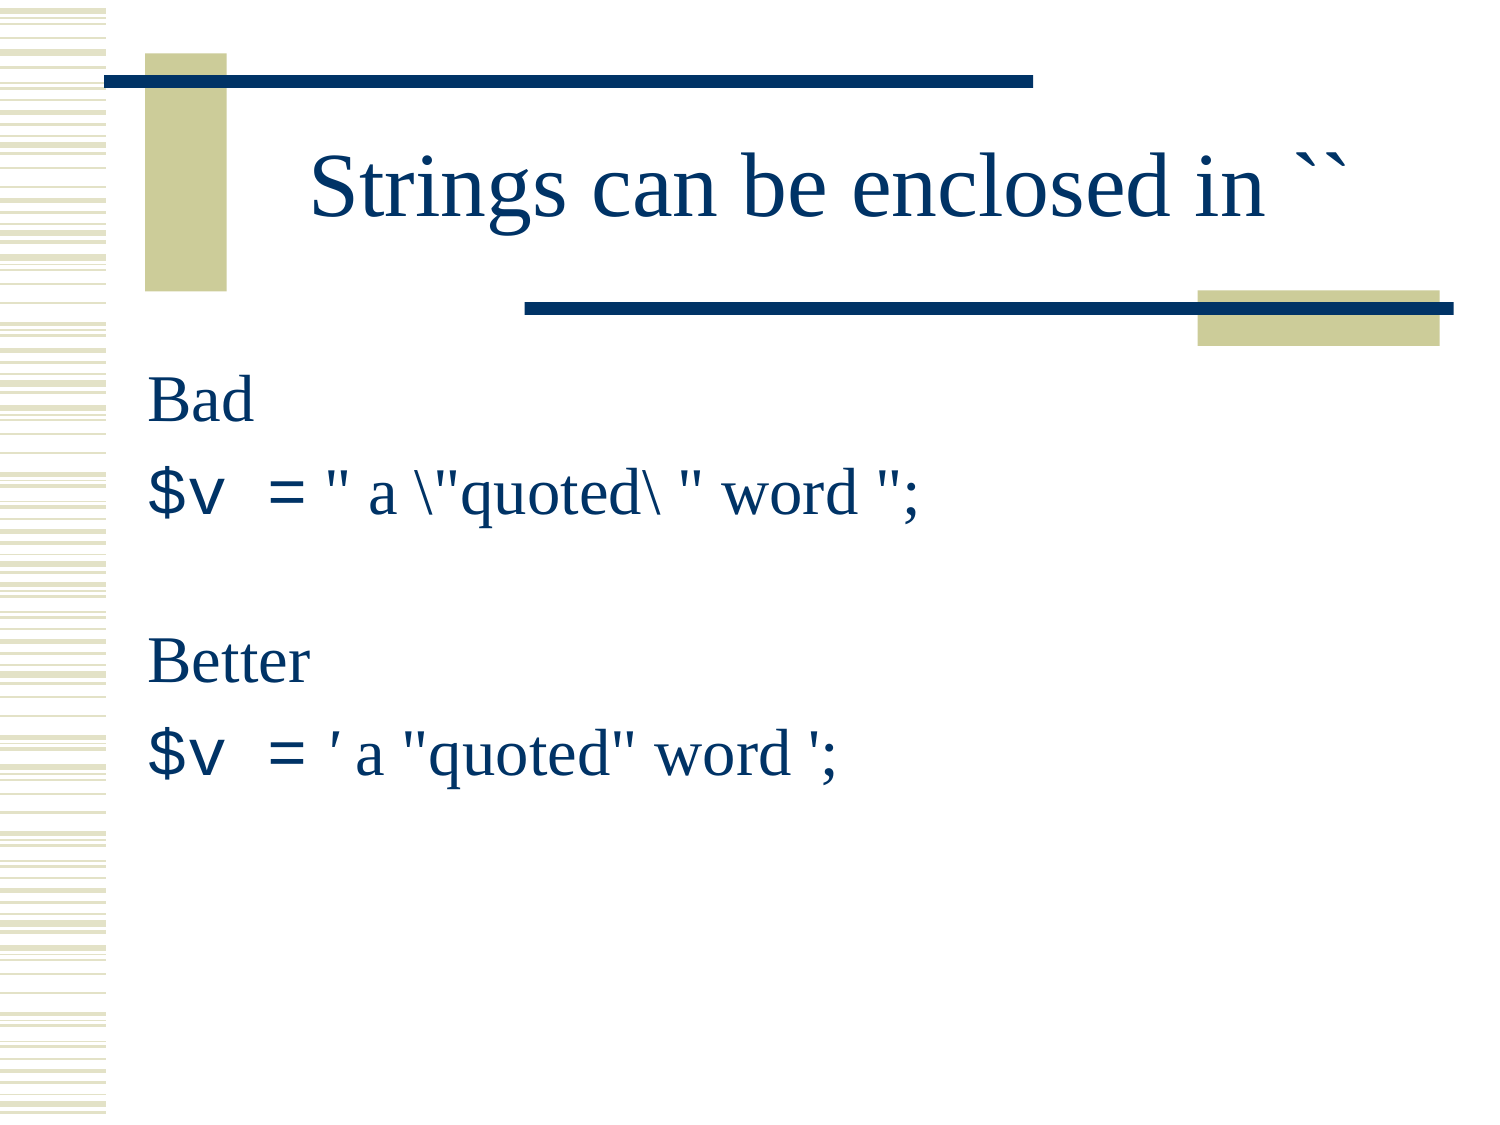

# Strings can be enclosed in ``
Bad
$v = " a \"quoted\ " word ";
Better
$v = ' a "quoted" word ';